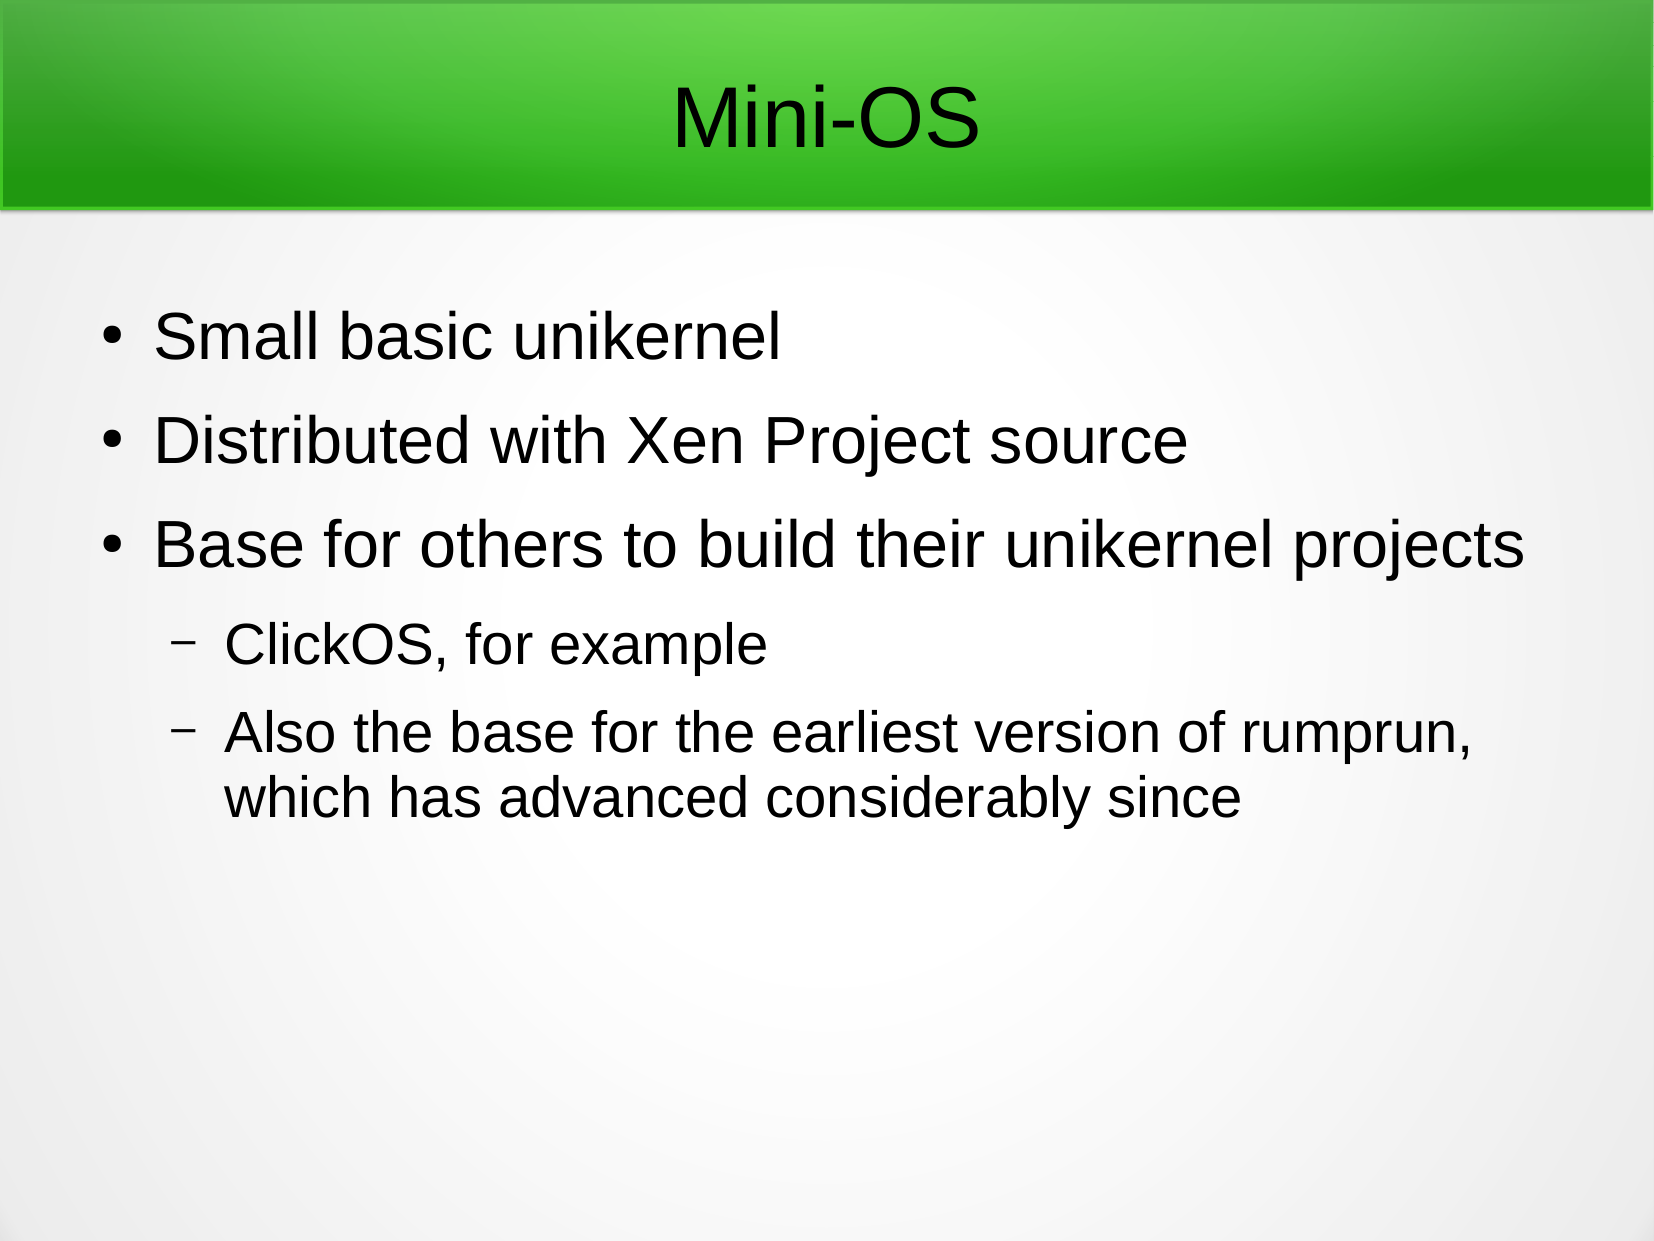

# Mini-OS
Small basic unikernel
Distributed with Xen Project source
Base for others to build their unikernel projects
ClickOS, for example
Also the base for the earliest version of rumprun, which has advanced considerably since